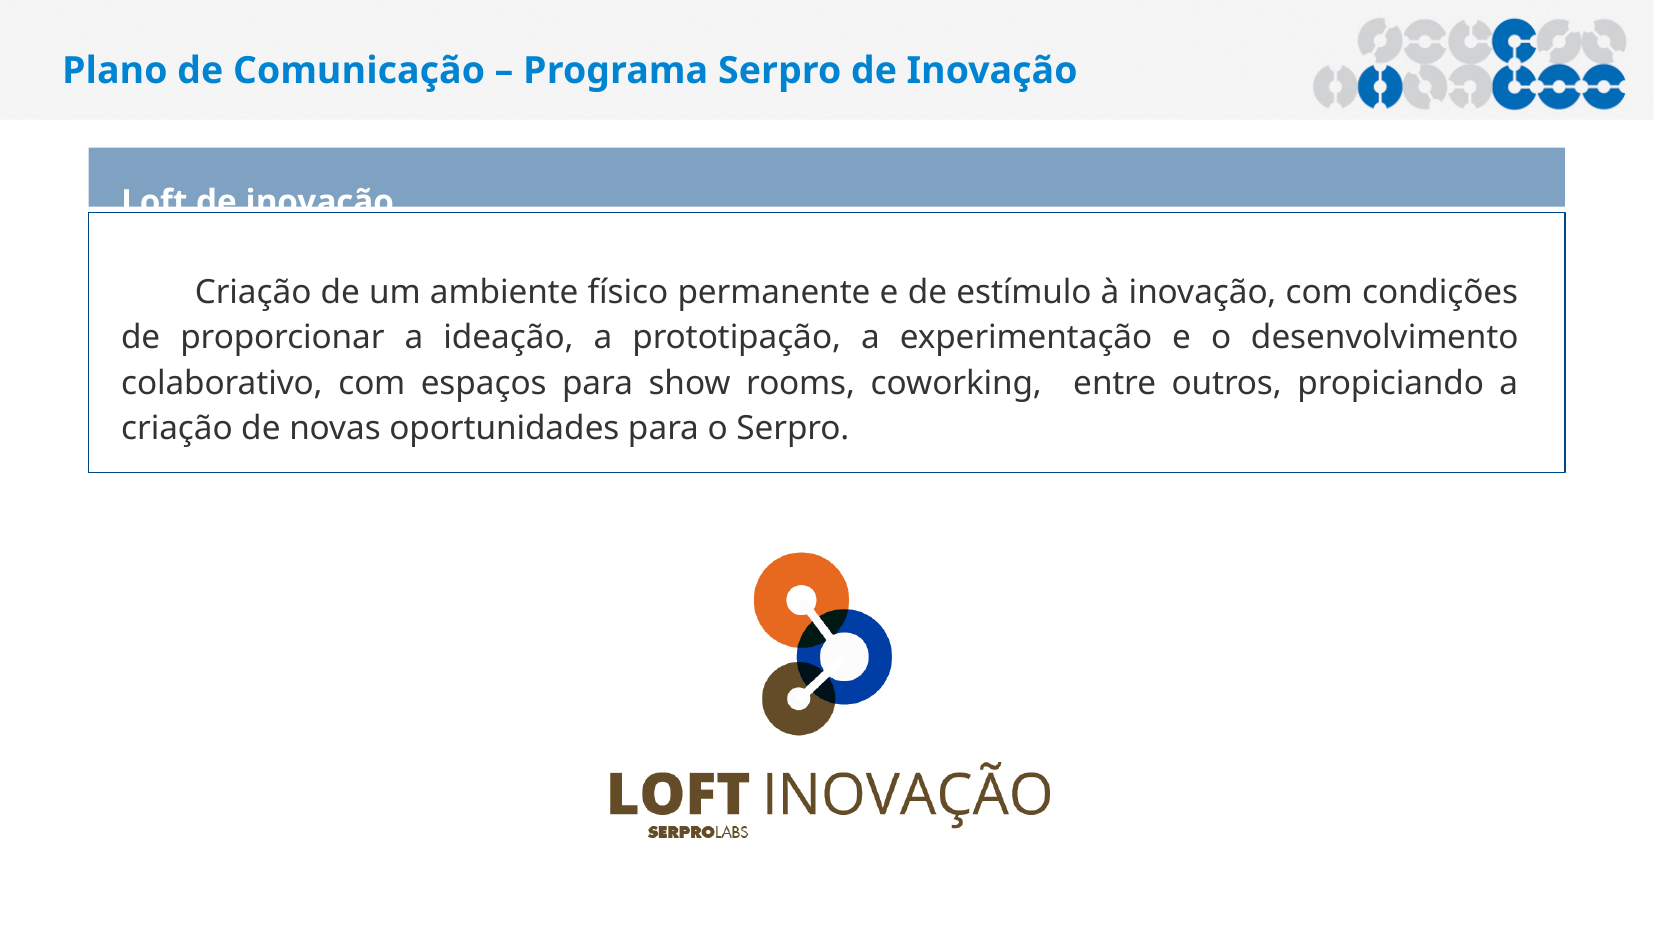

Plano de Comunicação – Programa Serpro de Inovação
Loft de inovação
	Criação de um ambiente físico permanente e de estímulo à inovação, com condições de proporcionar a ideação, a prototipação, a experimentação e o desenvolvimento colaborativo, com espaços para show rooms, coworking, entre outros, propiciando a criação de novas oportunidades para o Serpro.